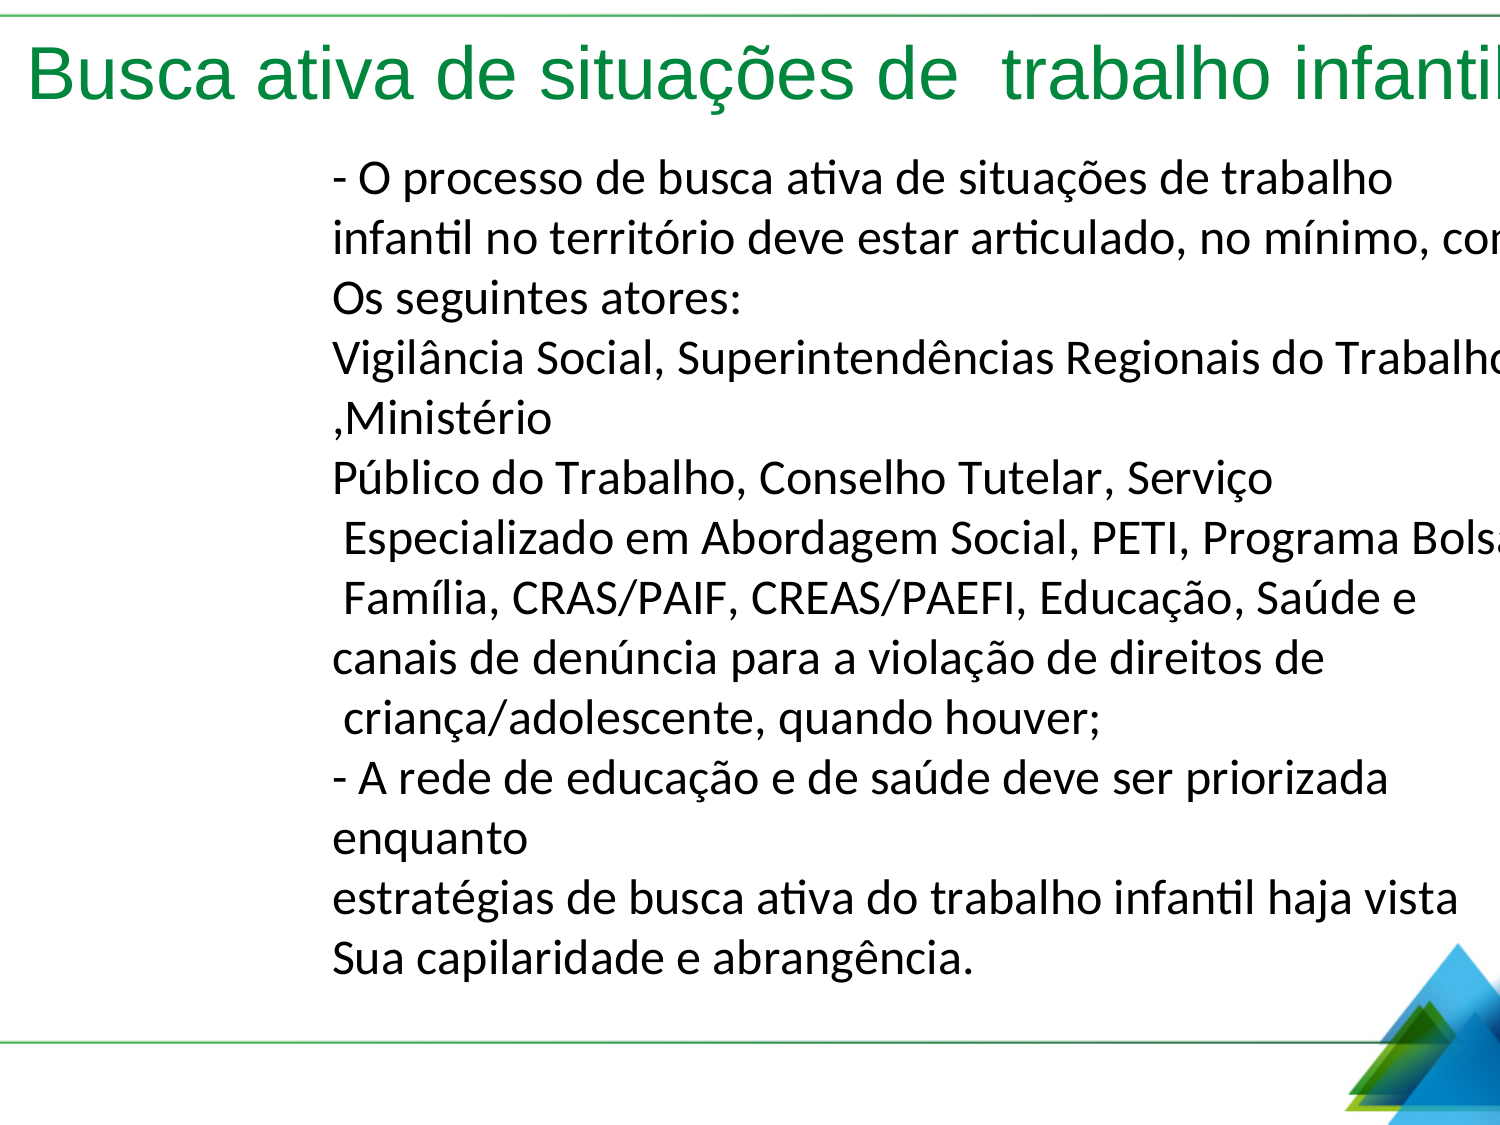

Busca ativa de situações de trabalho infantil
#
- O processo de busca ativa de situações de trabalho
infantil no território deve estar articulado, no mínimo, com
Os seguintes atores:
Vigilância Social, Superintendências Regionais do Trabalho
,Ministério
Público do Trabalho, Conselho Tutelar, Serviço
 Especializado em Abordagem Social, PETI, Programa Bolsa
 Família, CRAS/PAIF, CREAS/PAEFI, Educação, Saúde e
canais de denúncia para a violação de direitos de
 criança/adolescente, quando houver;
- A rede de educação e de saúde deve ser priorizada
enquanto
estratégias de busca ativa do trabalho infantil haja vista
Sua capilaridade e abrangência.